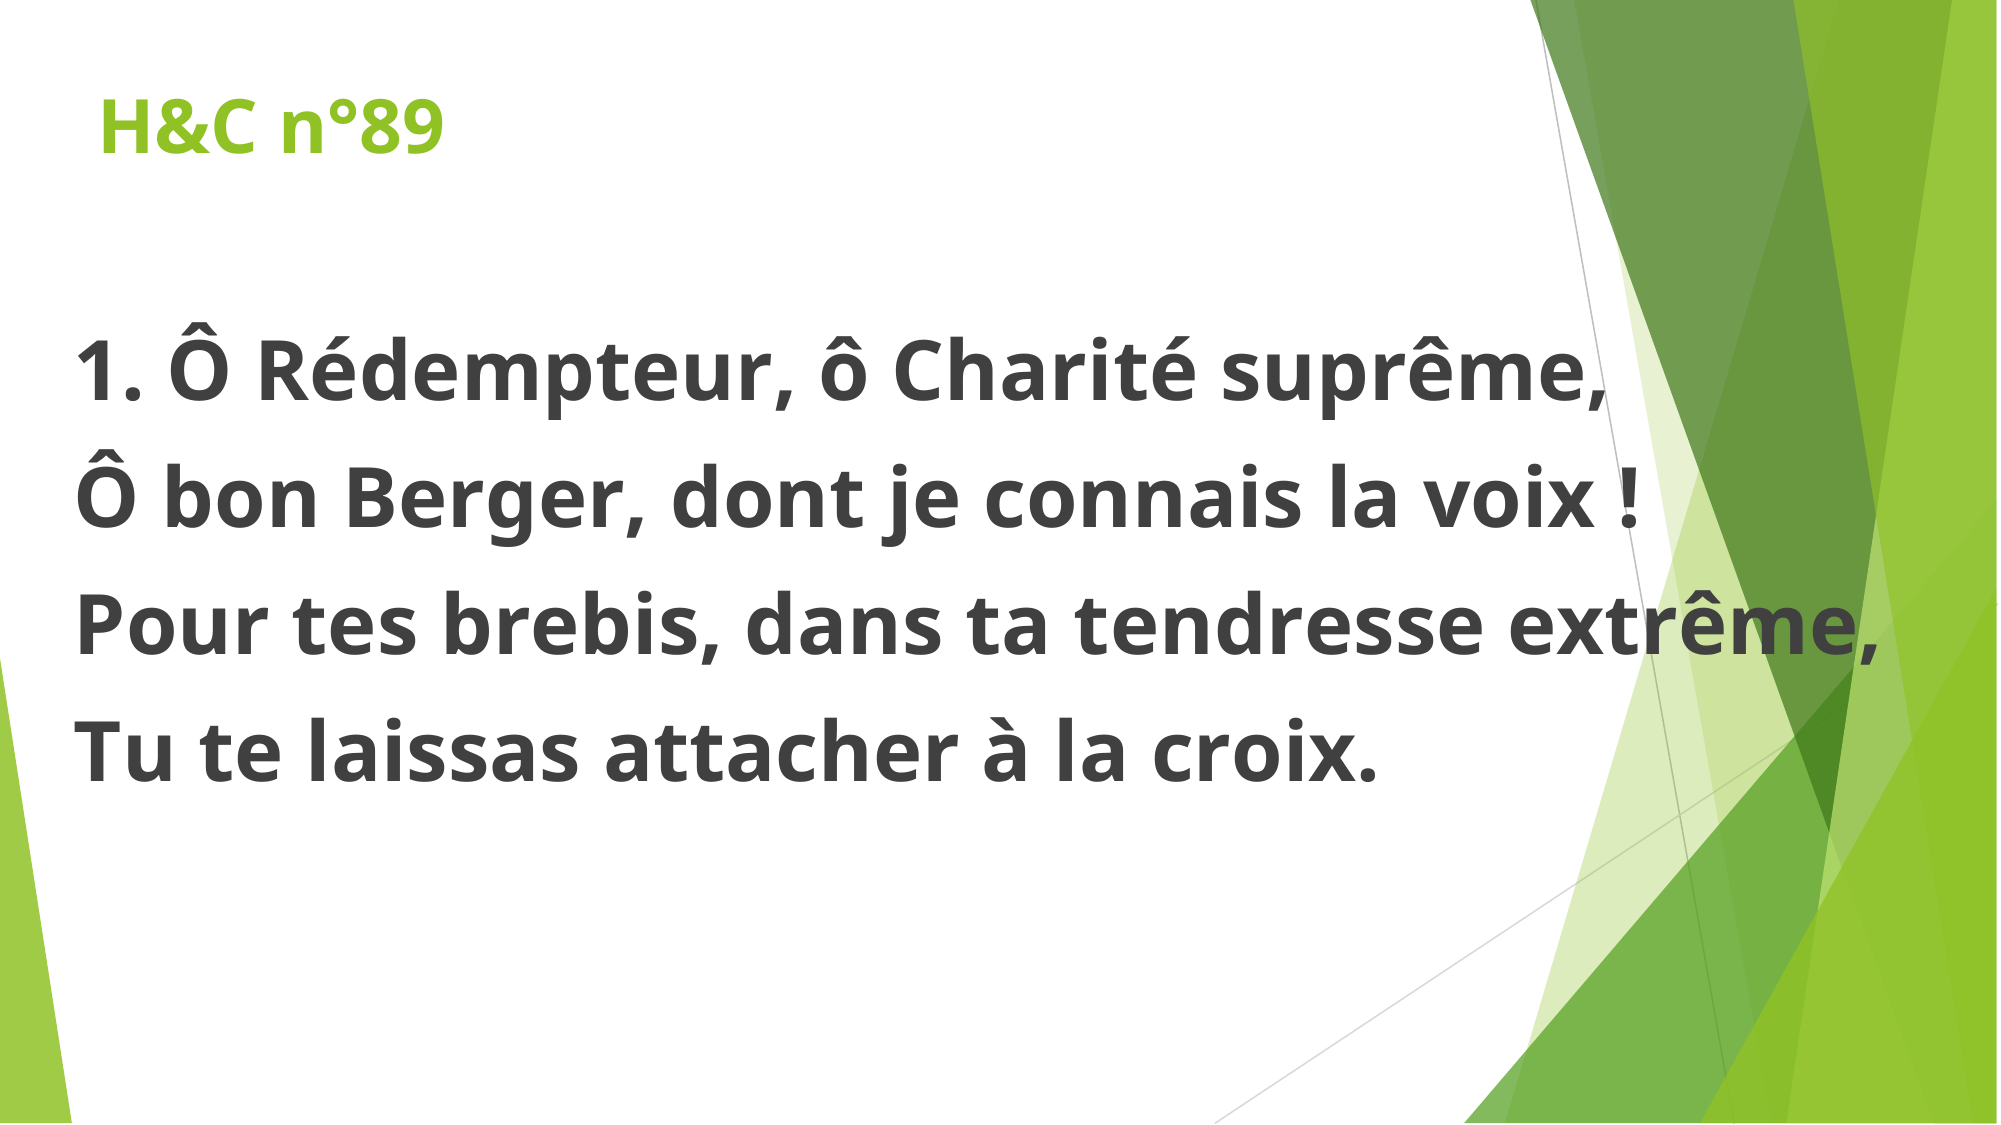

H&C n°89
1. Ô Rédempteur, ô Charité suprême,
Ô bon Berger, dont je connais la voix !
Pour tes brebis, dans ta tendresse extrême,
Tu te laissas attacher à la croix.